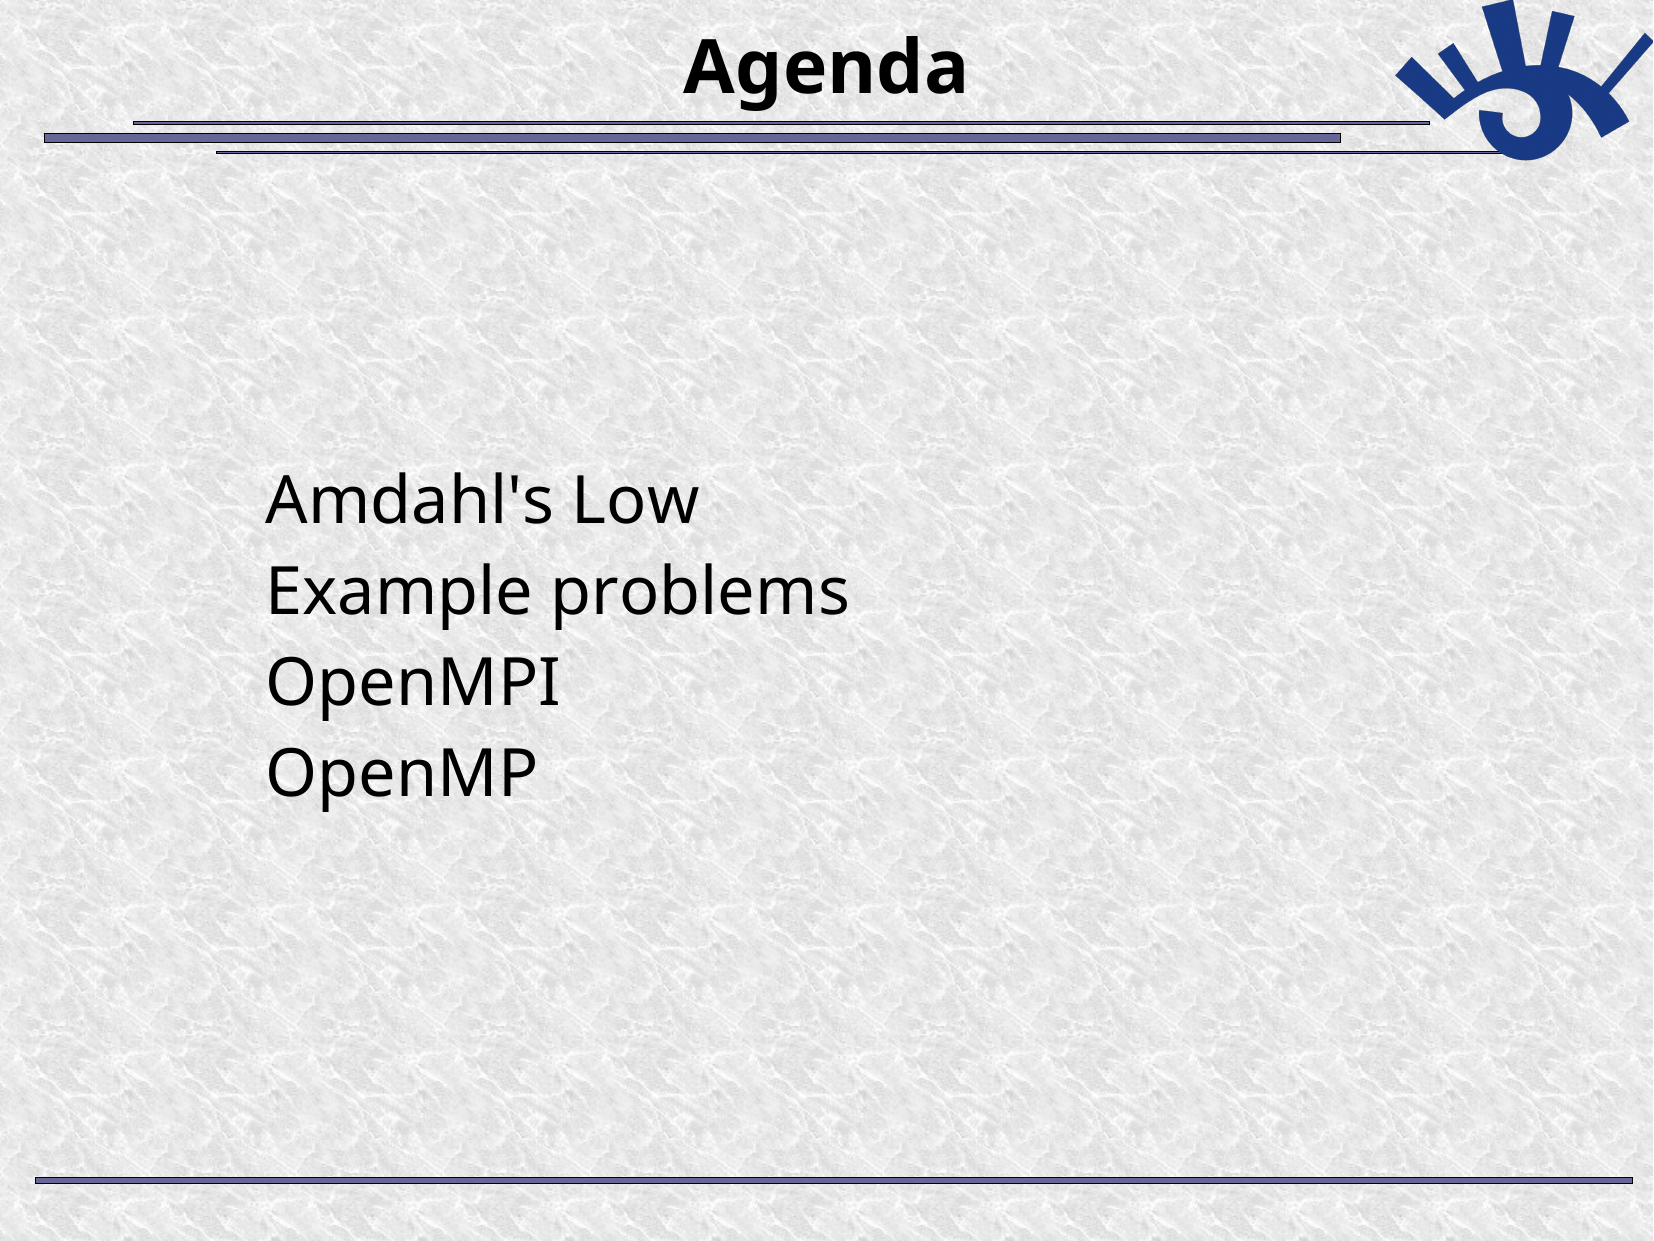

Agenda
Amdahl's Low
Example problems
OpenMPI
OpenMP